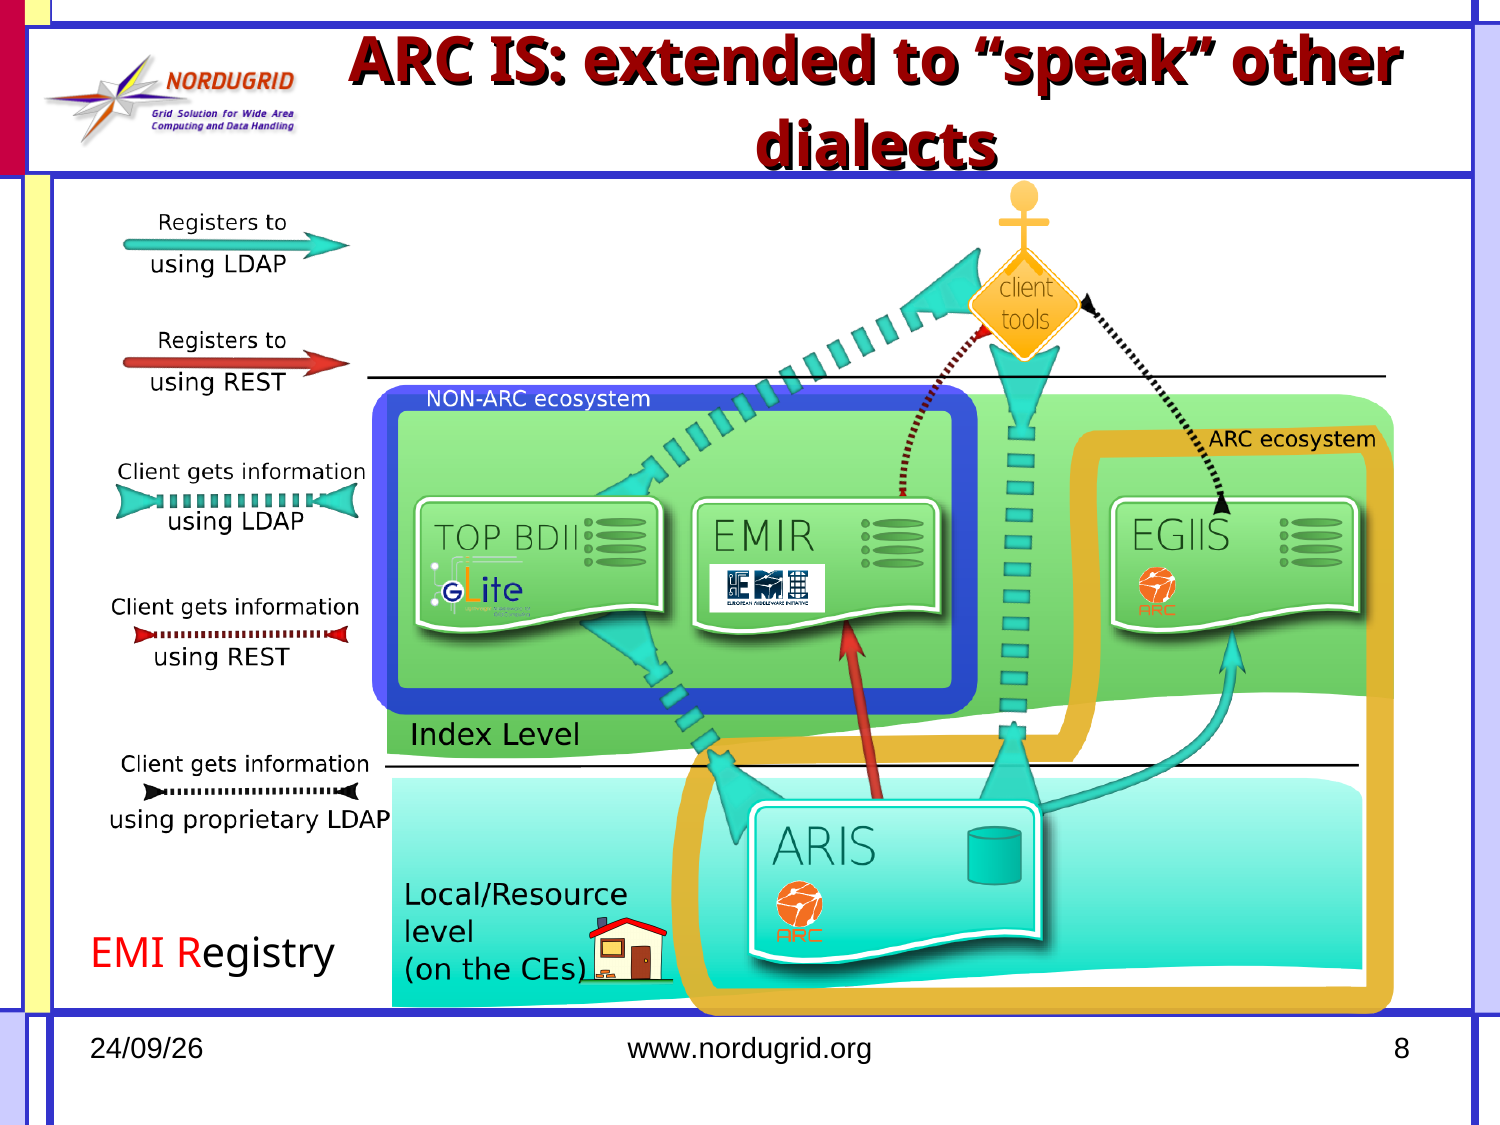

# ARC IS: extended to “speak” other dialects
EMI Registry
www.nordugrid.org
8